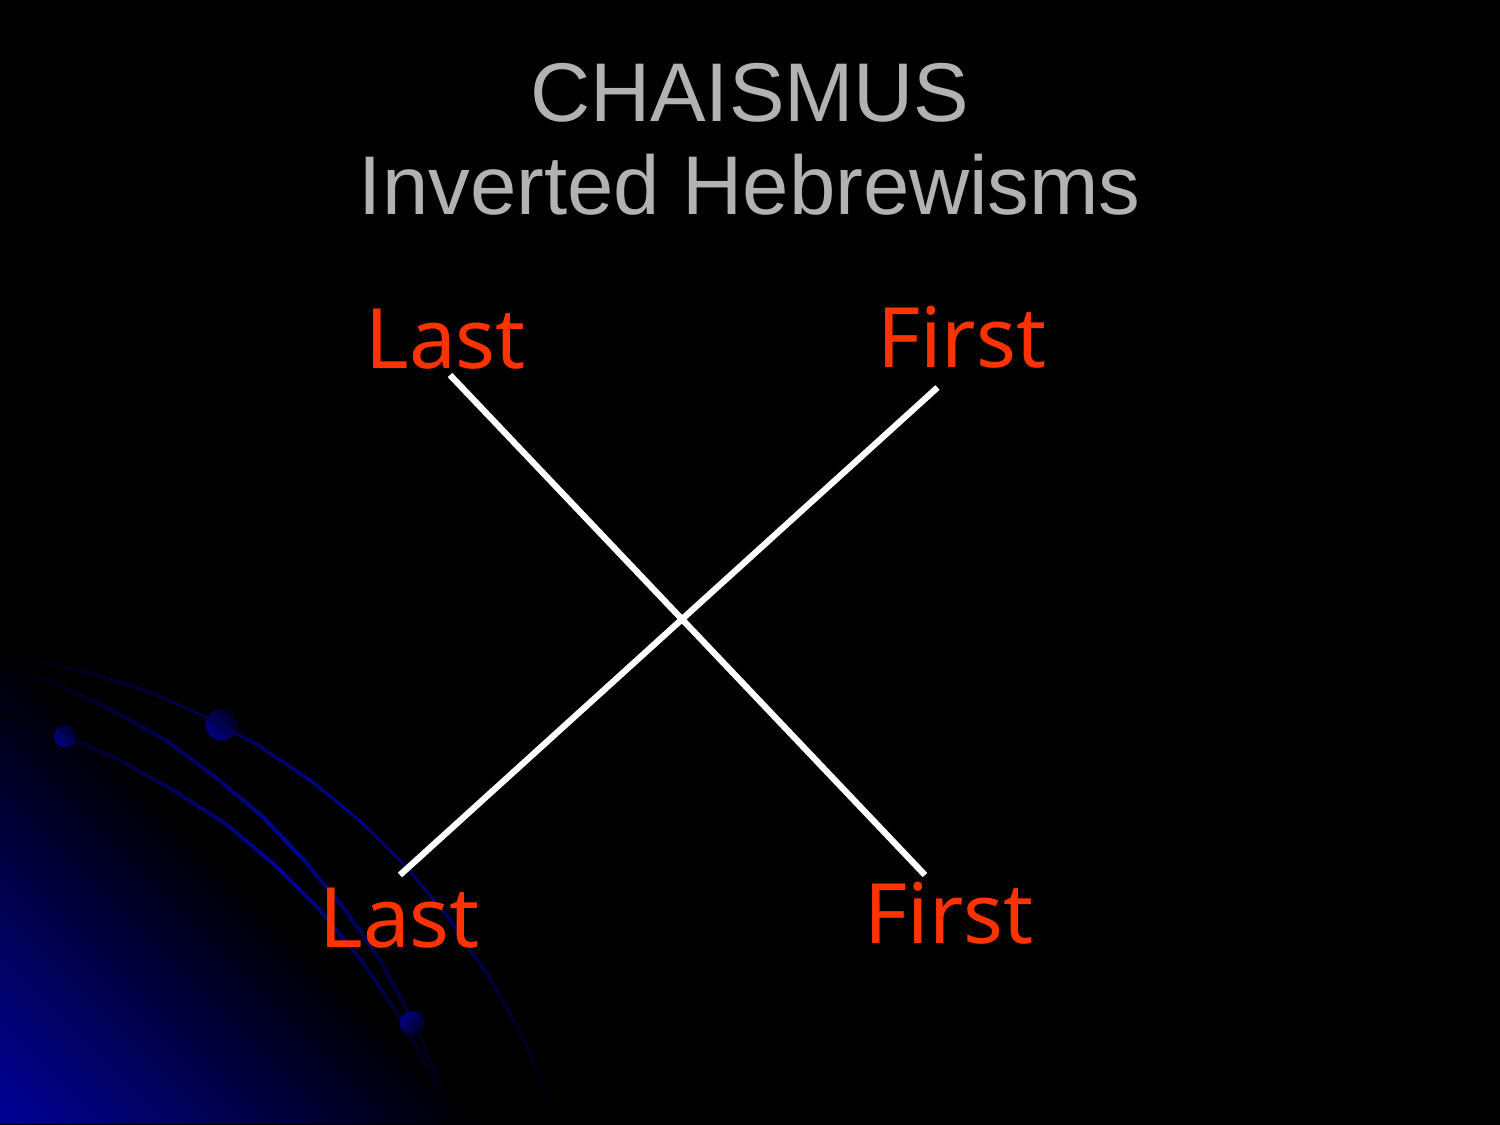

# CHAISMUS Inverted Hebrewisms
First
Last
First
Last